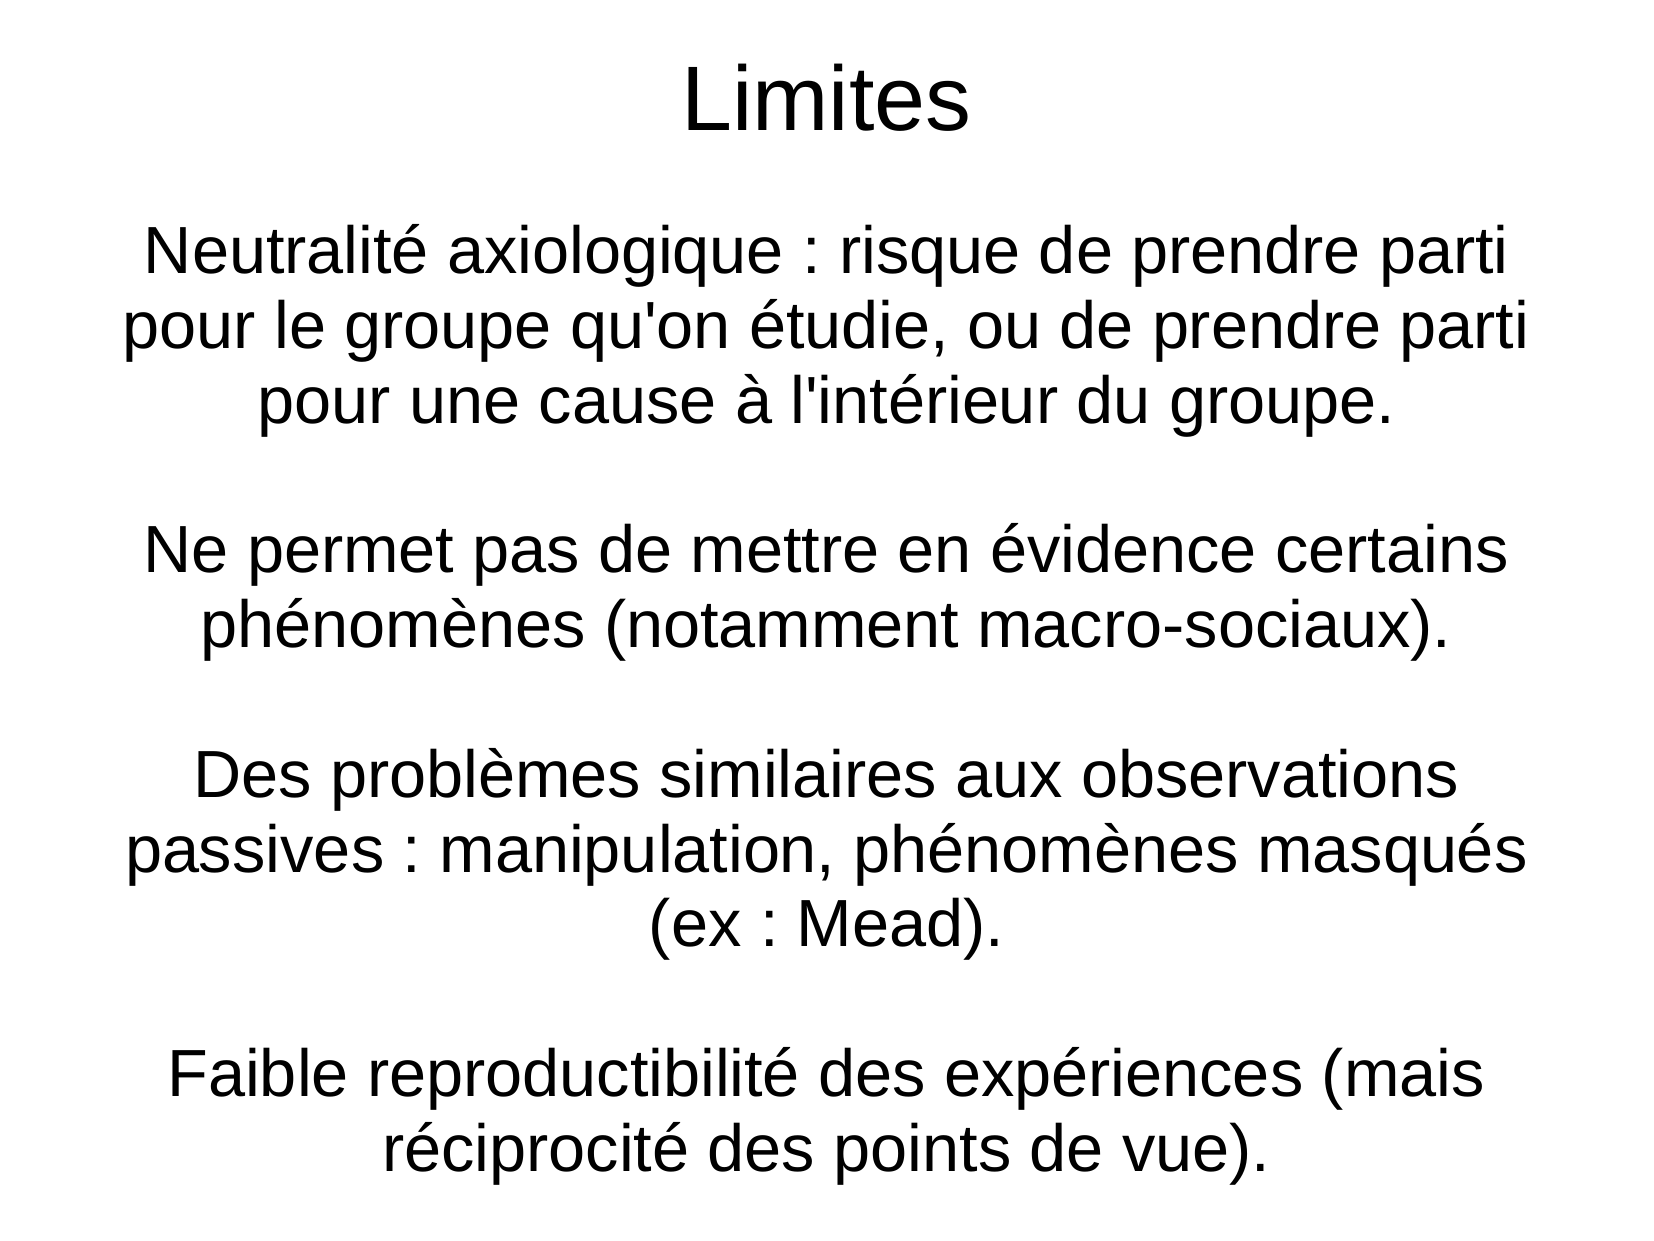

# Limites
Neutralité axiologique : risque de prendre parti pour le groupe qu'on étudie, ou de prendre parti pour une cause à l'intérieur du groupe.
Ne permet pas de mettre en évidence certains phénomènes (notamment macro-sociaux).
Des problèmes similaires aux observations passives : manipulation, phénomènes masqués (ex : Mead).
Faible reproductibilité des expériences (mais réciprocité des points de vue).